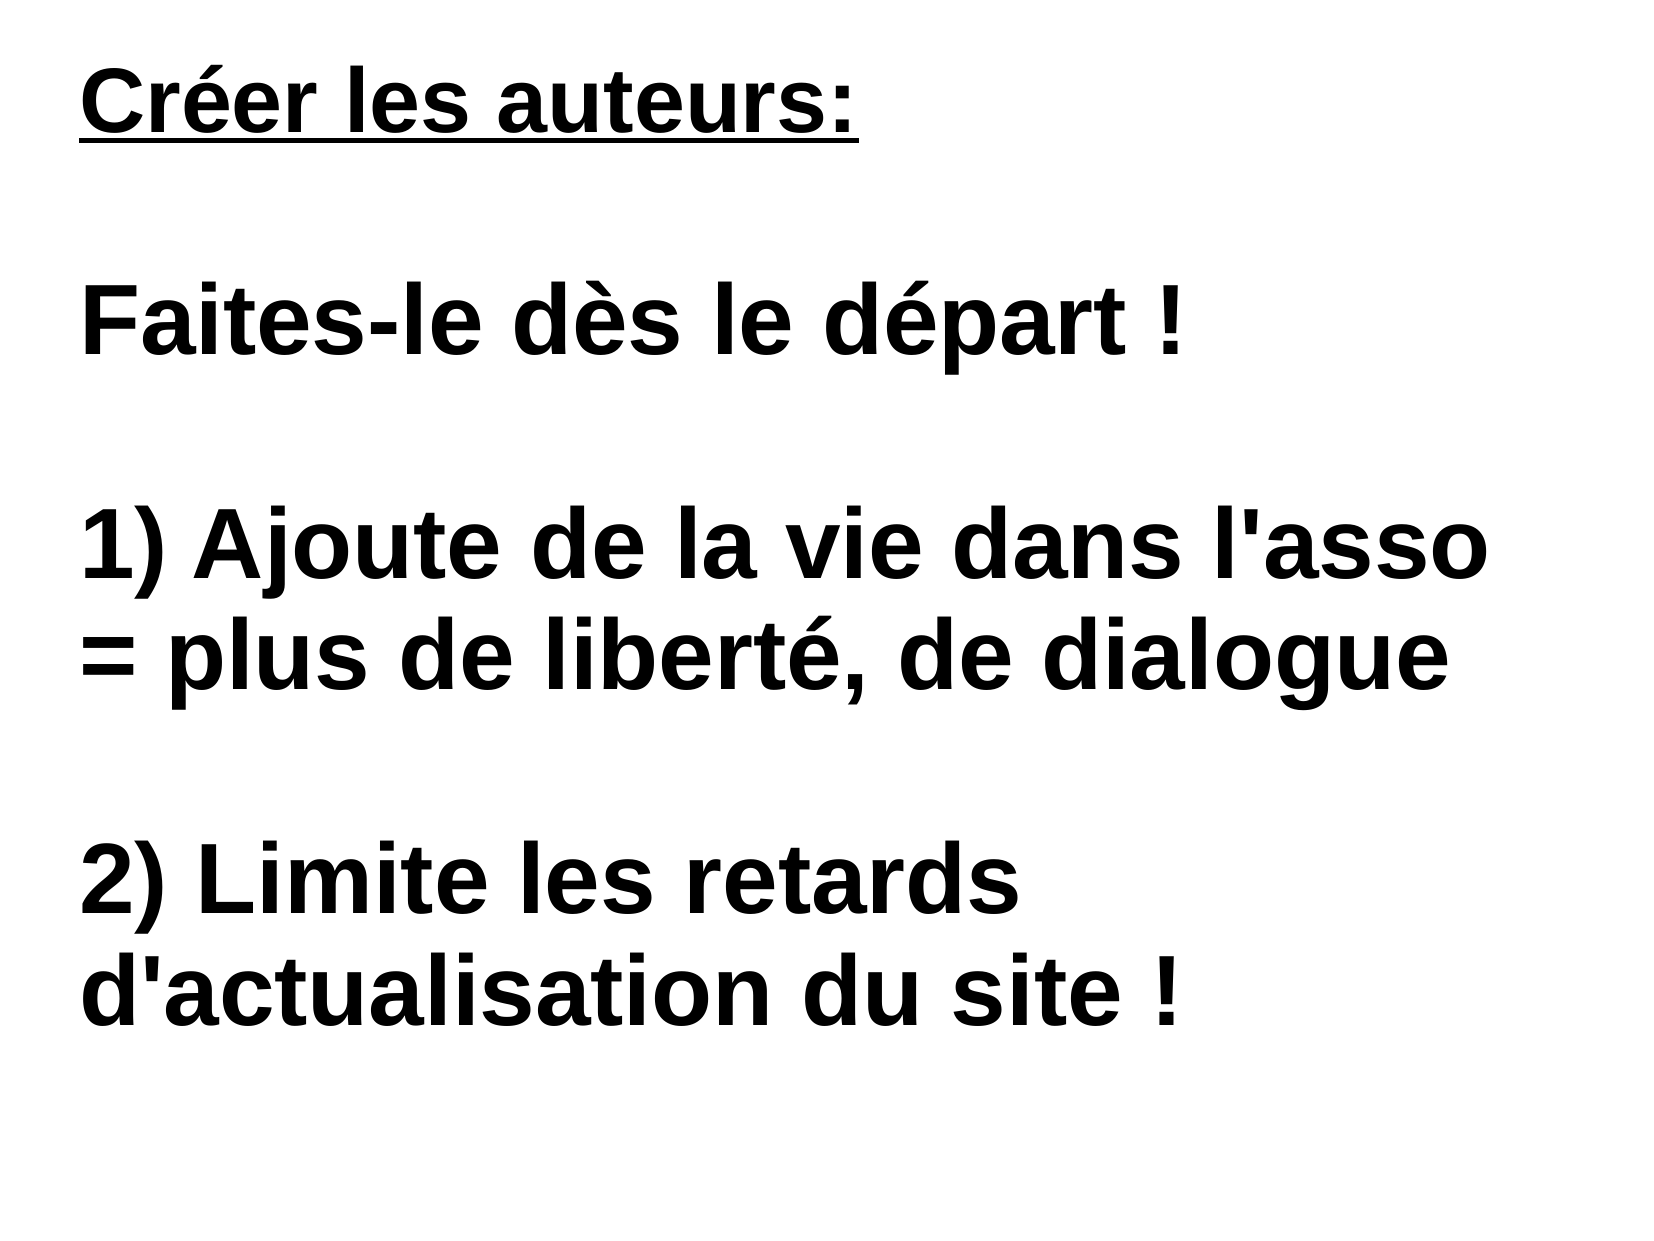

Créer les auteurs:
Faites-le dès le départ !
1) Ajoute de la vie dans l'asso
= plus de liberté, de dialogue
2) Limite les retards d'actualisation du site !